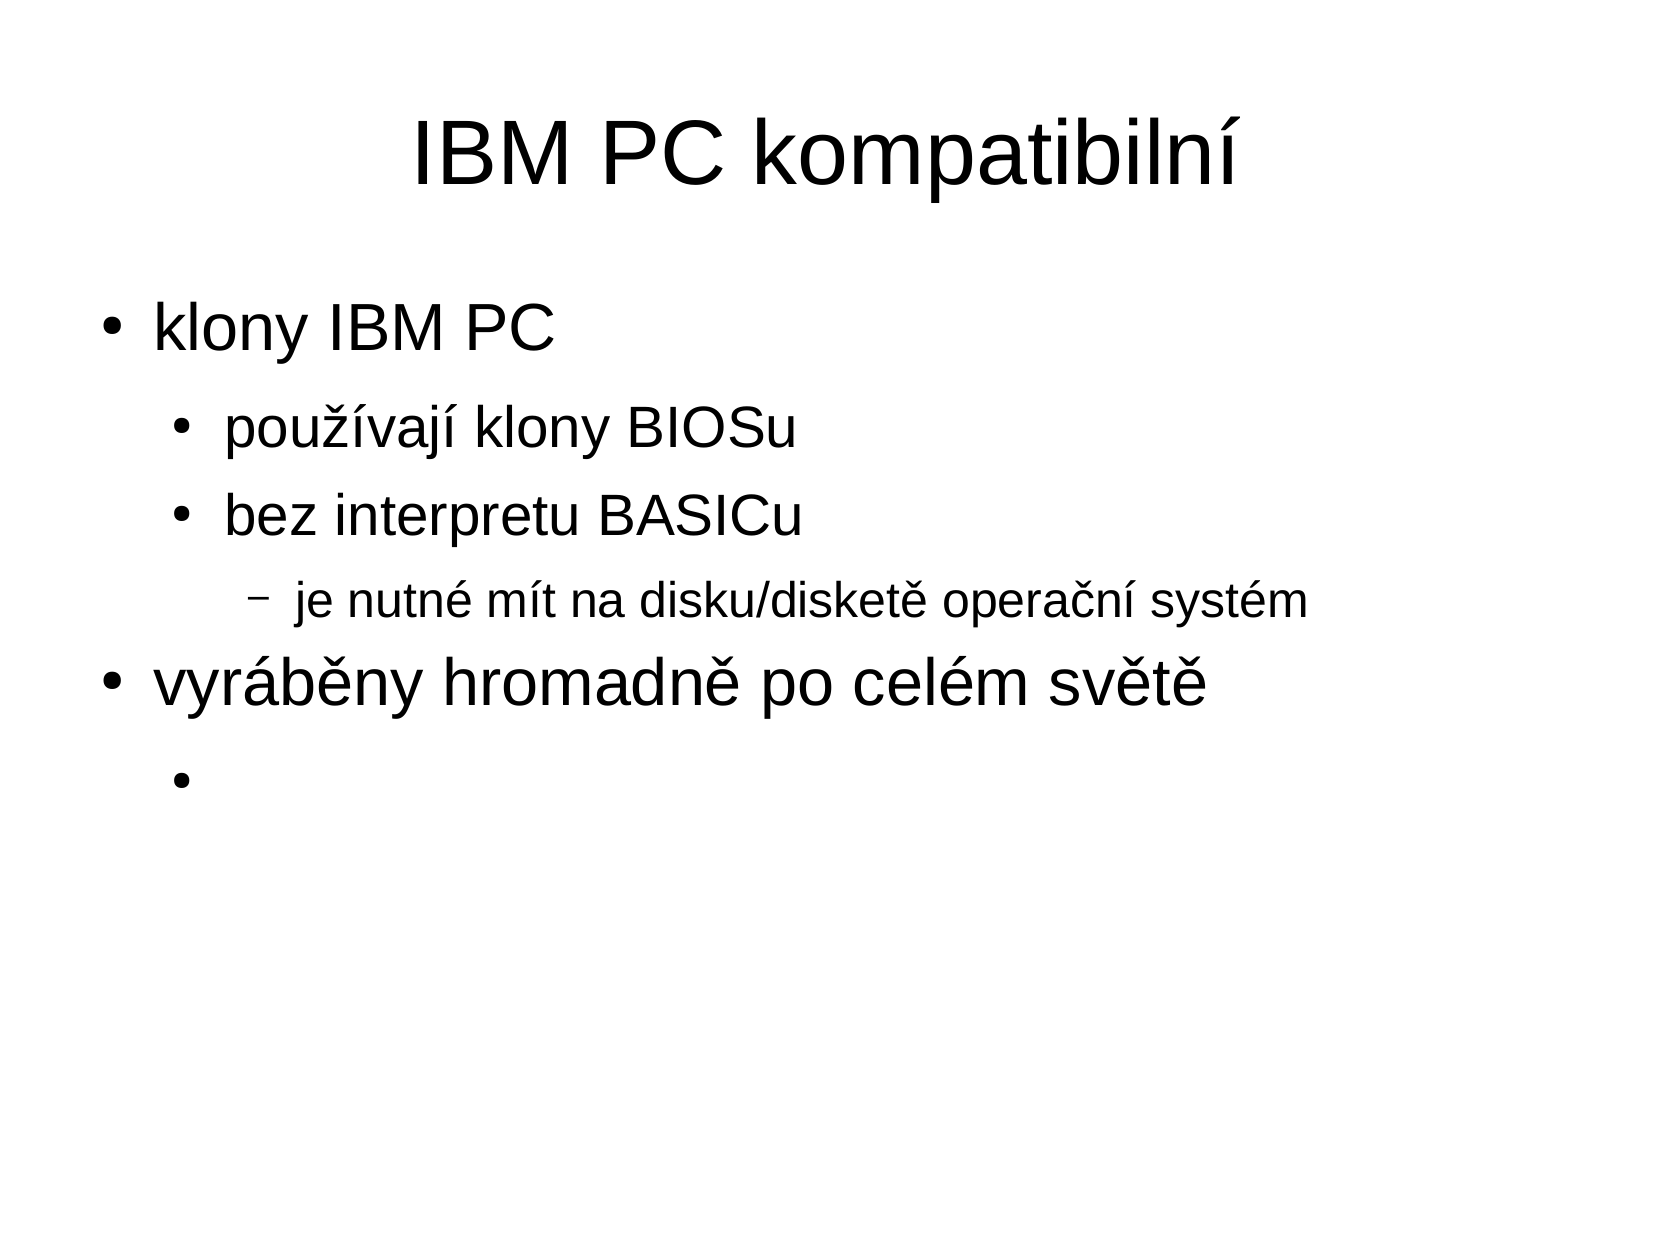

# IBM PC kompatibilní
klony IBM PC
používají klony BIOSu
bez interpretu BASICu
je nutné mít na disku/disketě operační systém
vyráběny hromadně po celém světě